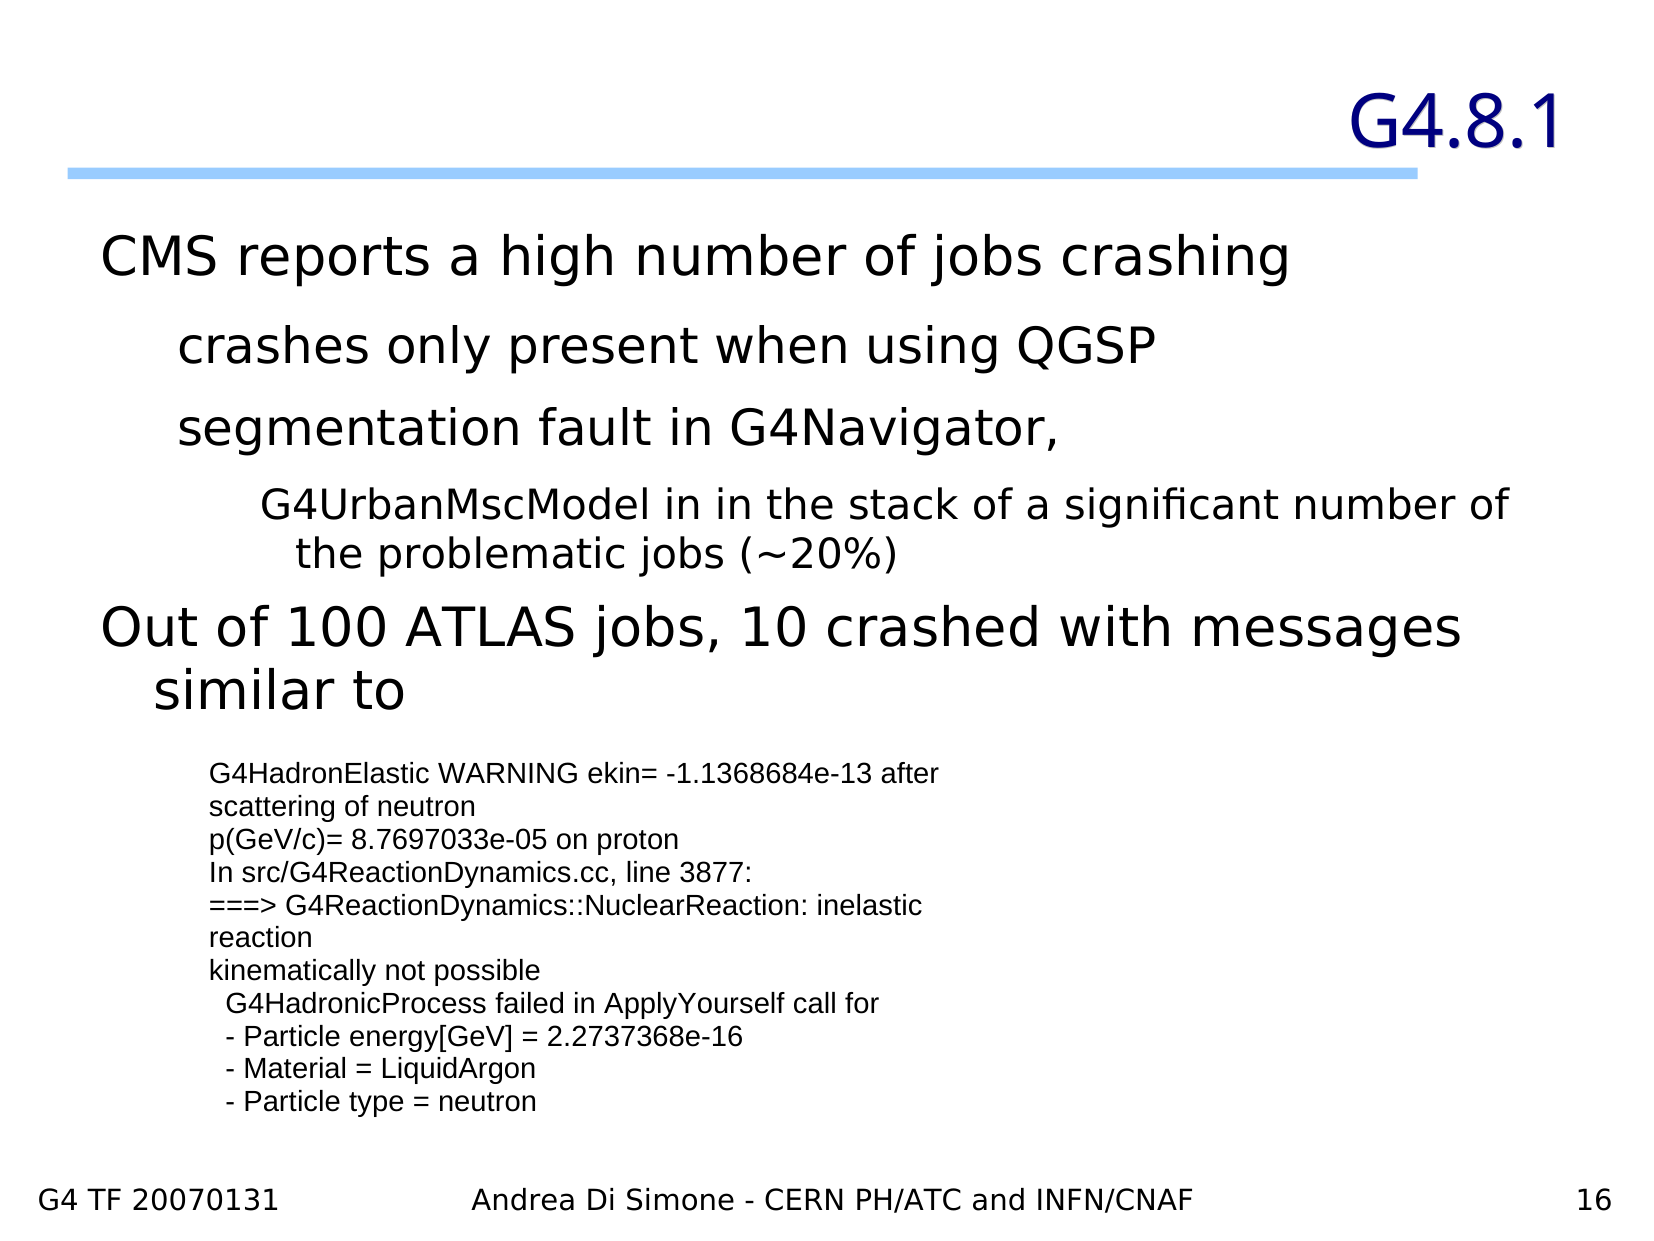

# G4.8.1
CMS reports a high number of jobs crashing
crashes only present when using QGSP
segmentation fault in G4Navigator,
G4UrbanMscModel in in the stack of a significant number of the problematic jobs (~20%)
Out of 100 ATLAS jobs, 10 crashed with messages similar to
G4HadronElastic WARNING ekin= -1.1368684e-13 after scattering of neutron
p(GeV/c)= 8.7697033e-05 on proton
In src/G4ReactionDynamics.cc, line 3877:
===> G4ReactionDynamics::NuclearReaction: inelastic reaction
kinematically not possible
  G4HadronicProcess failed in ApplyYourself call for
  - Particle energy[GeV] = 2.2737368e-16
  - Material = LiquidArgon
  - Particle type = neutron
G4 TF 20070131
Andrea Di Simone - CERN PH/ATC and INFN/CNAF
16